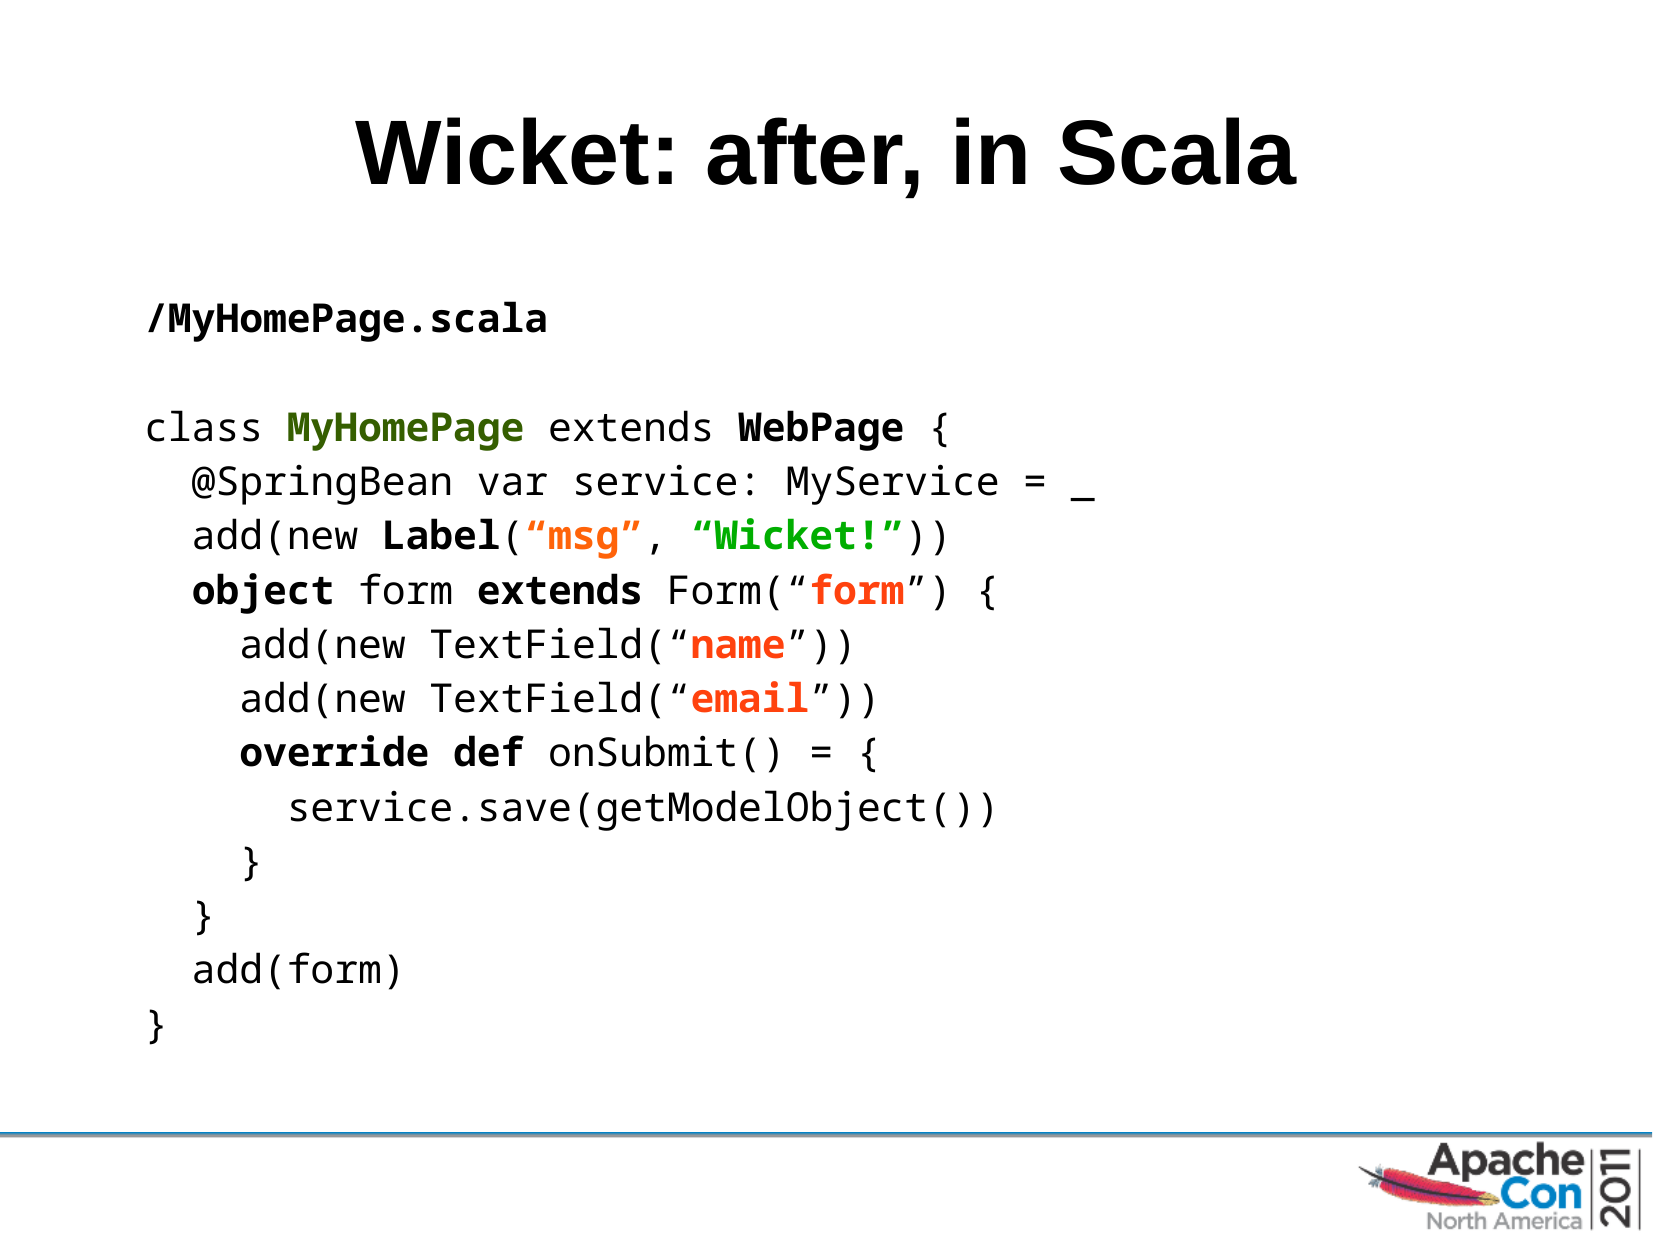

# Wicket: after, in Scala
/MyHomePage.scala
class MyHomePage extends WebPage {
 @SpringBean var service: MyService = _
 add(new Label(“msg”, “Wicket!”))
 object form extends Form(“form”) {
 add(new TextField(“name”))
 add(new TextField(“email”))
 override def onSubmit() = {
 service.save(getModelObject())
 }
 }
 add(form)
}